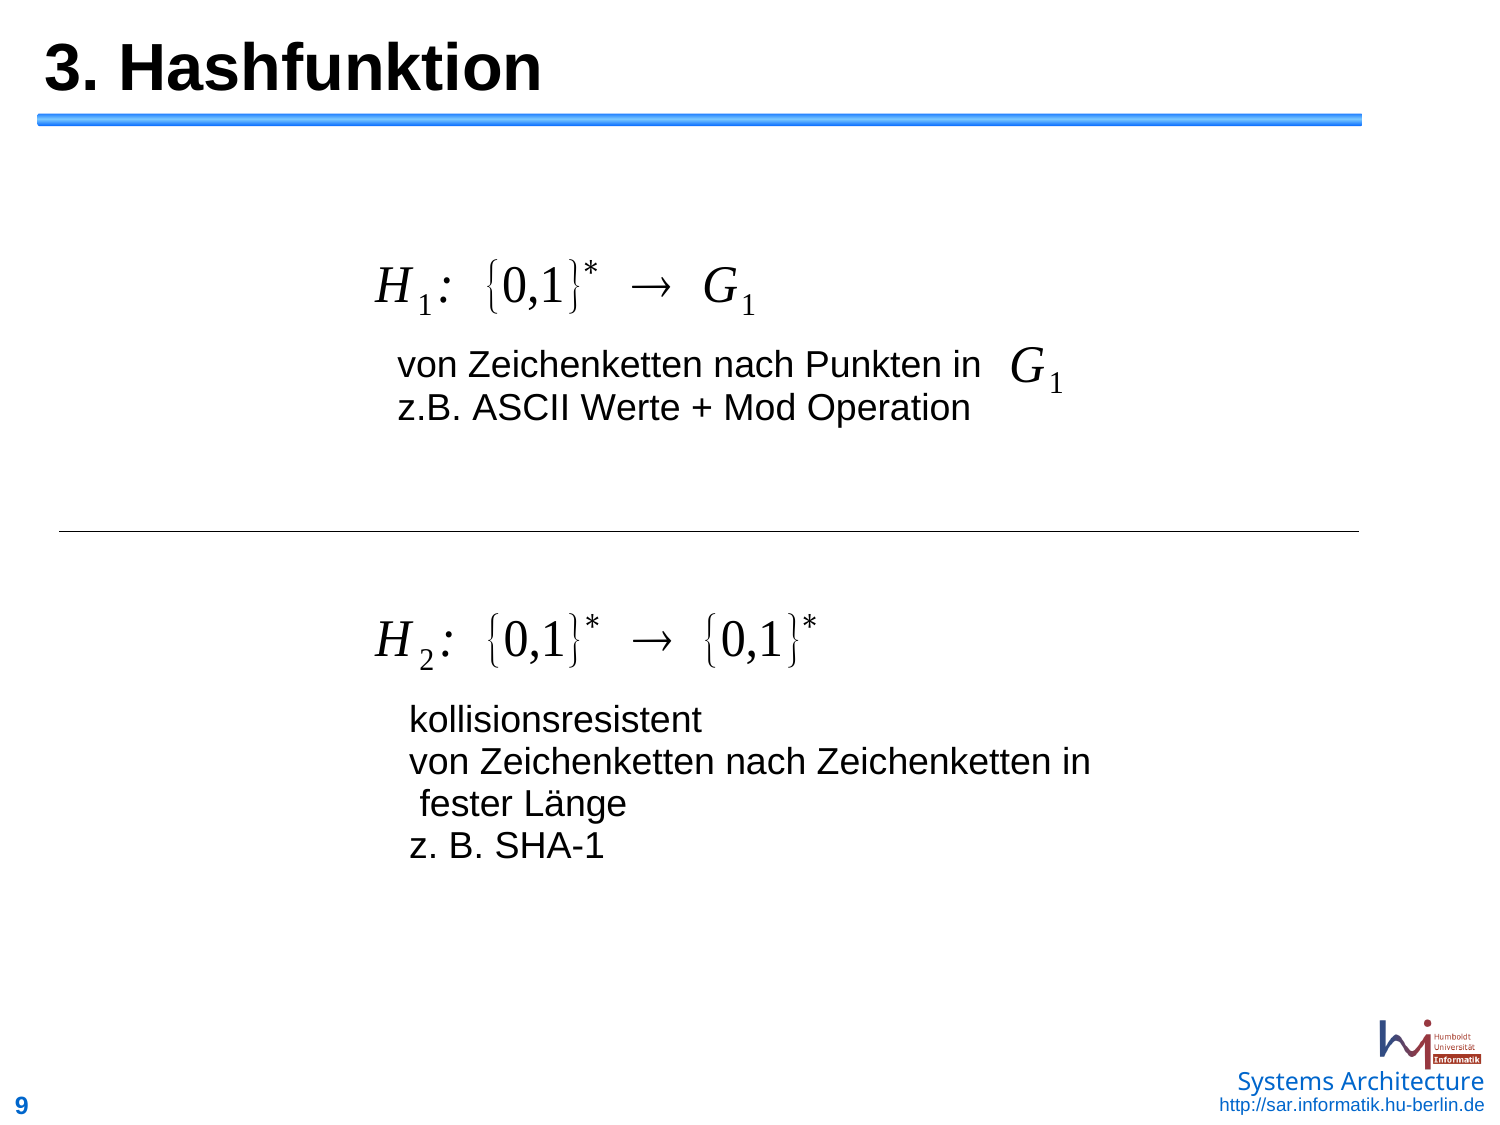

# 3. Hashfunktion
 von Zeichenketten nach Punkten in
 z.B. ASCII Werte + Mod Operation
 kollisionsresistent
 von Zeichenketten nach Zeichenketten in
 fester Länge
 z. B. SHA-1